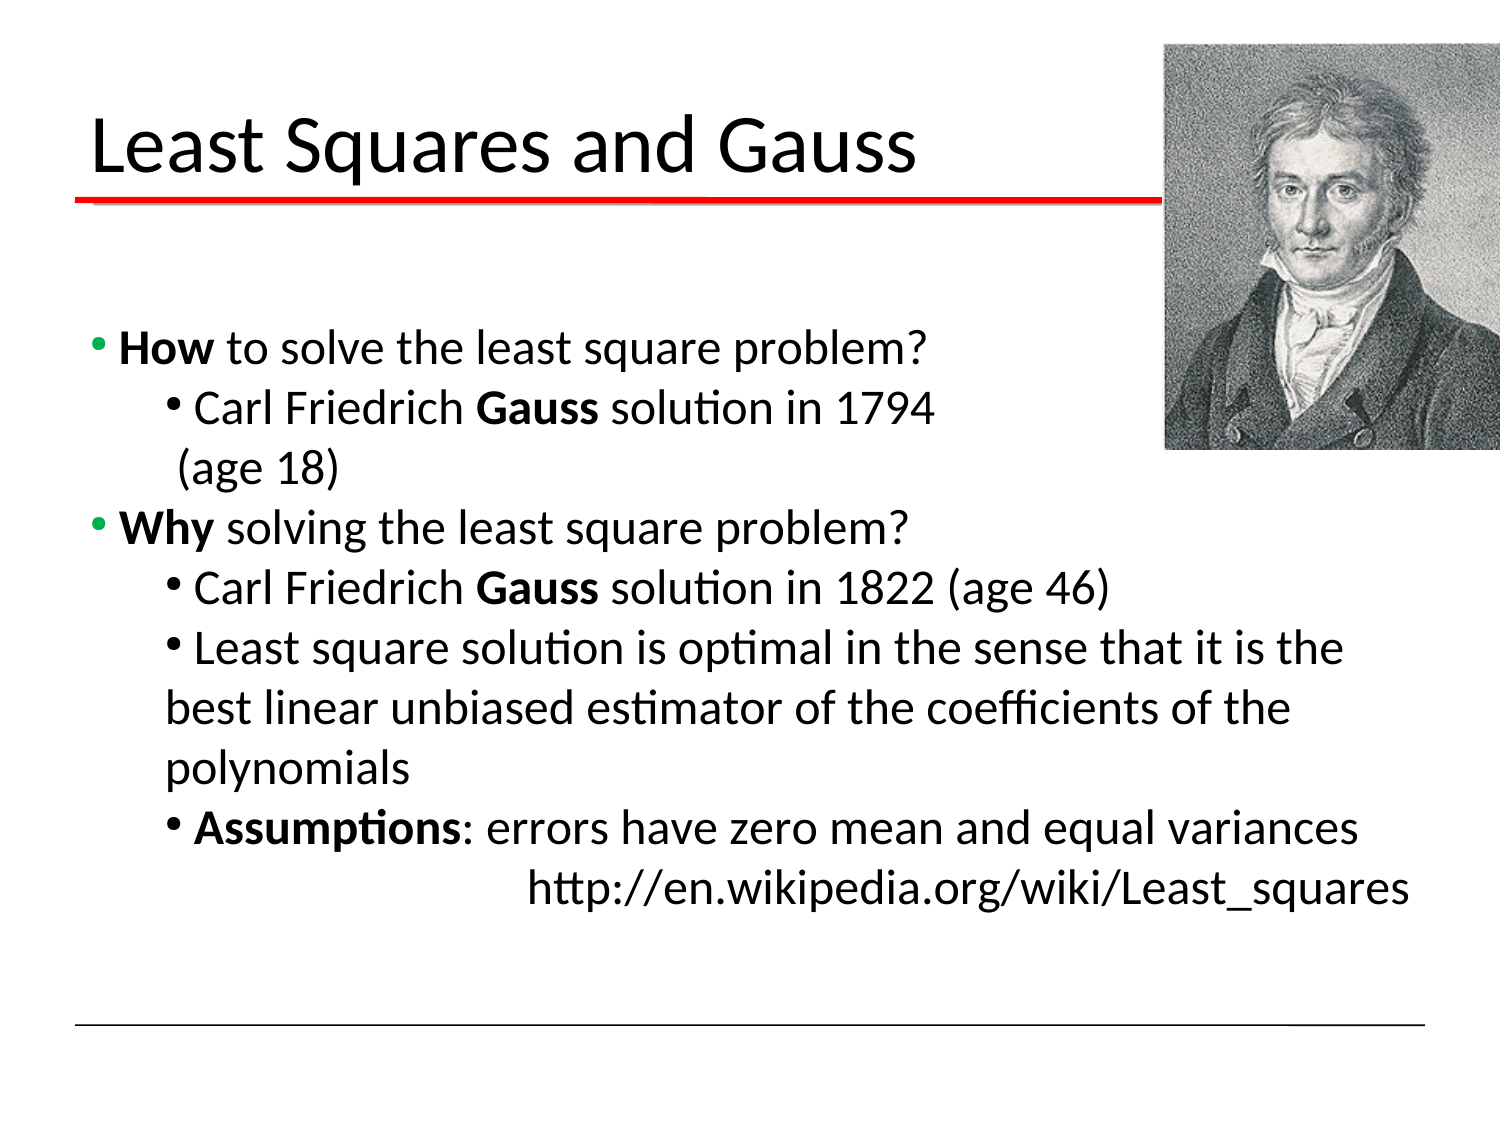

# Least Squares and Gauss
 How to solve the least square problem?
 Carl Friedrich Gauss solution in 1794
 (age 18)
 Why solving the least square problem?
 Carl Friedrich Gauss solution in 1822 (age 46)
 Least square solution is optimal in the sense that it is the best linear unbiased estimator of the coefficients of the polynomials
 Assumptions: errors have zero mean and equal variances
 http://en.wikipedia.org/wiki/Least_squares